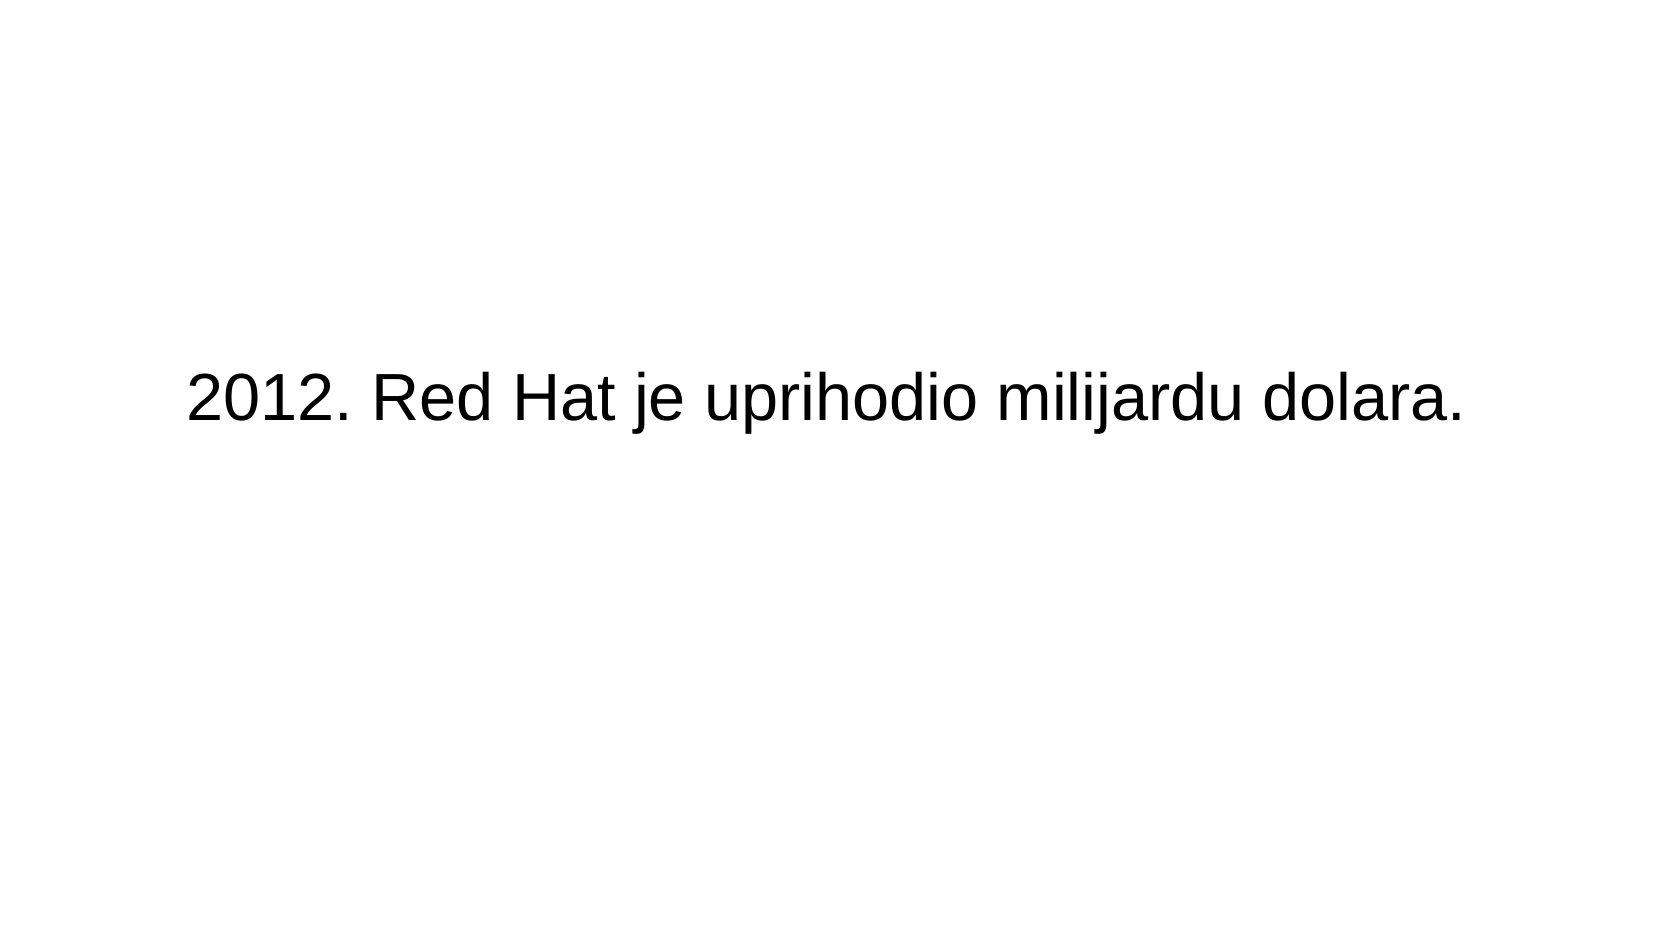

# 2012. Red Hat je uprihodio milijardu dolara.